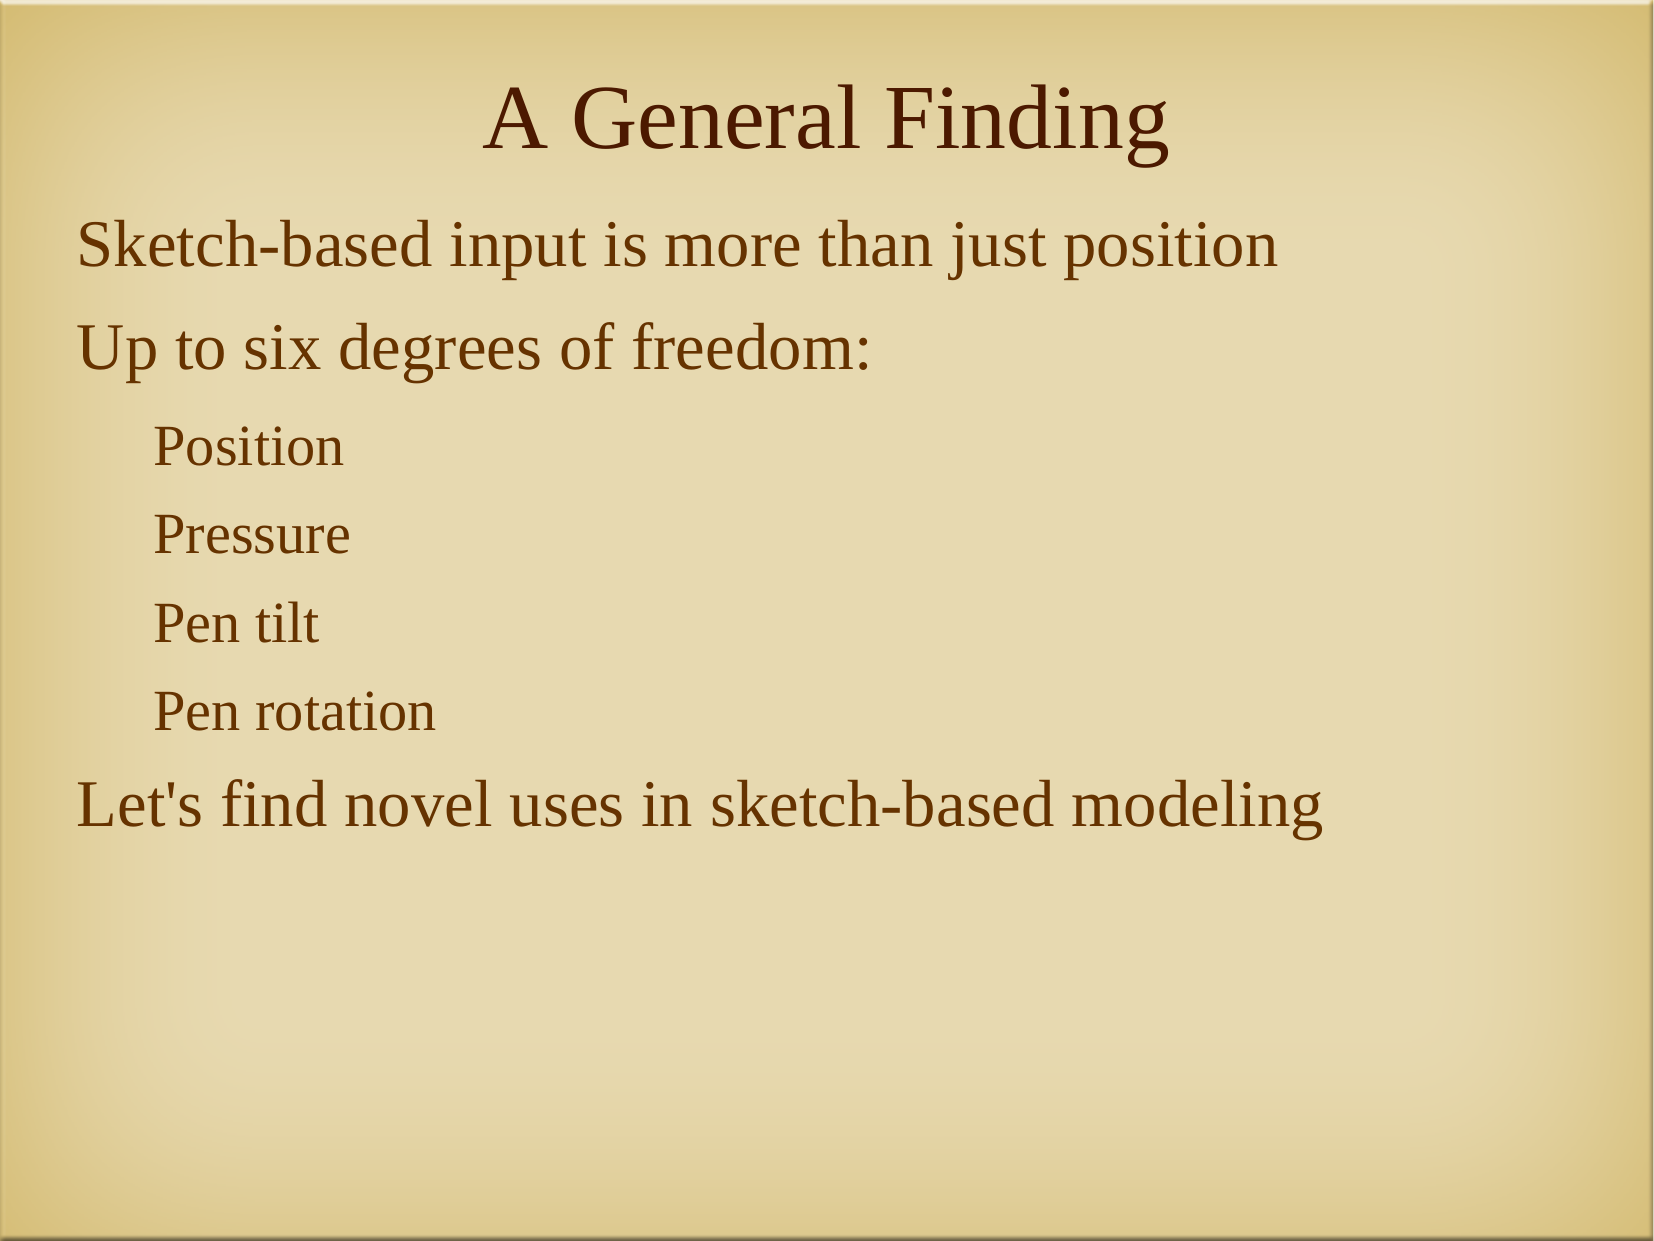

# A General Finding
Sketch-based input is more than just position
Up to six degrees of freedom:
Position
Pressure
Pen tilt
Pen rotation
Let's find novel uses in sketch-based modeling